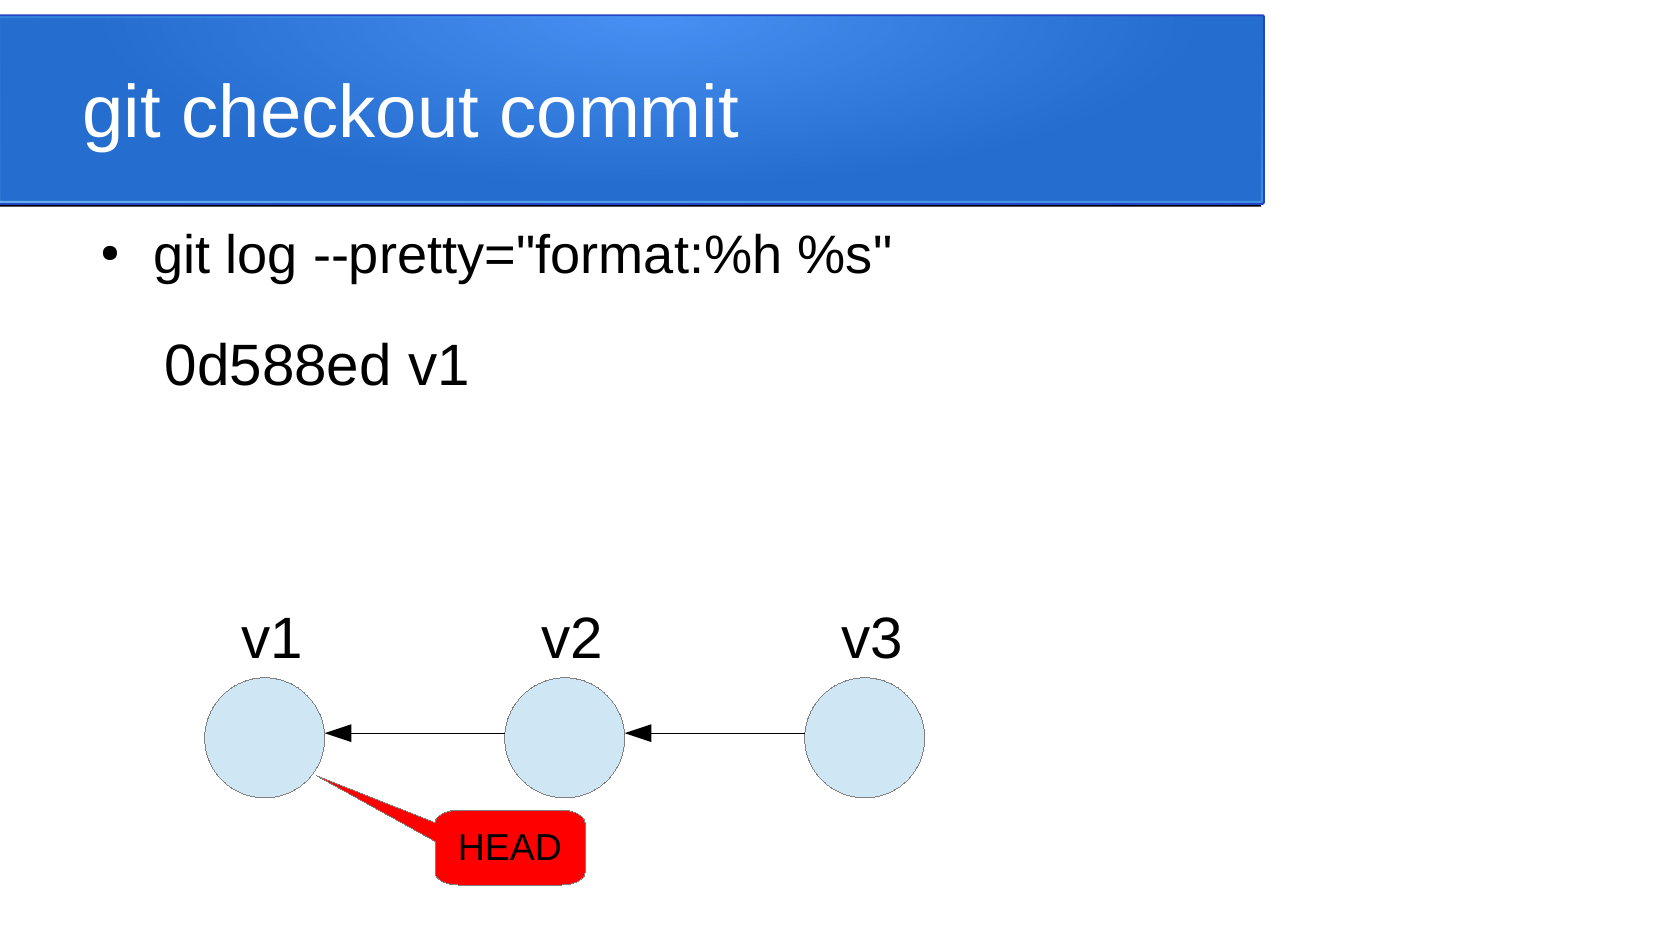

# git checkout commit
git log --pretty="format:%h %s"
0d588ed v1
v1
v2
v3
 HEAD